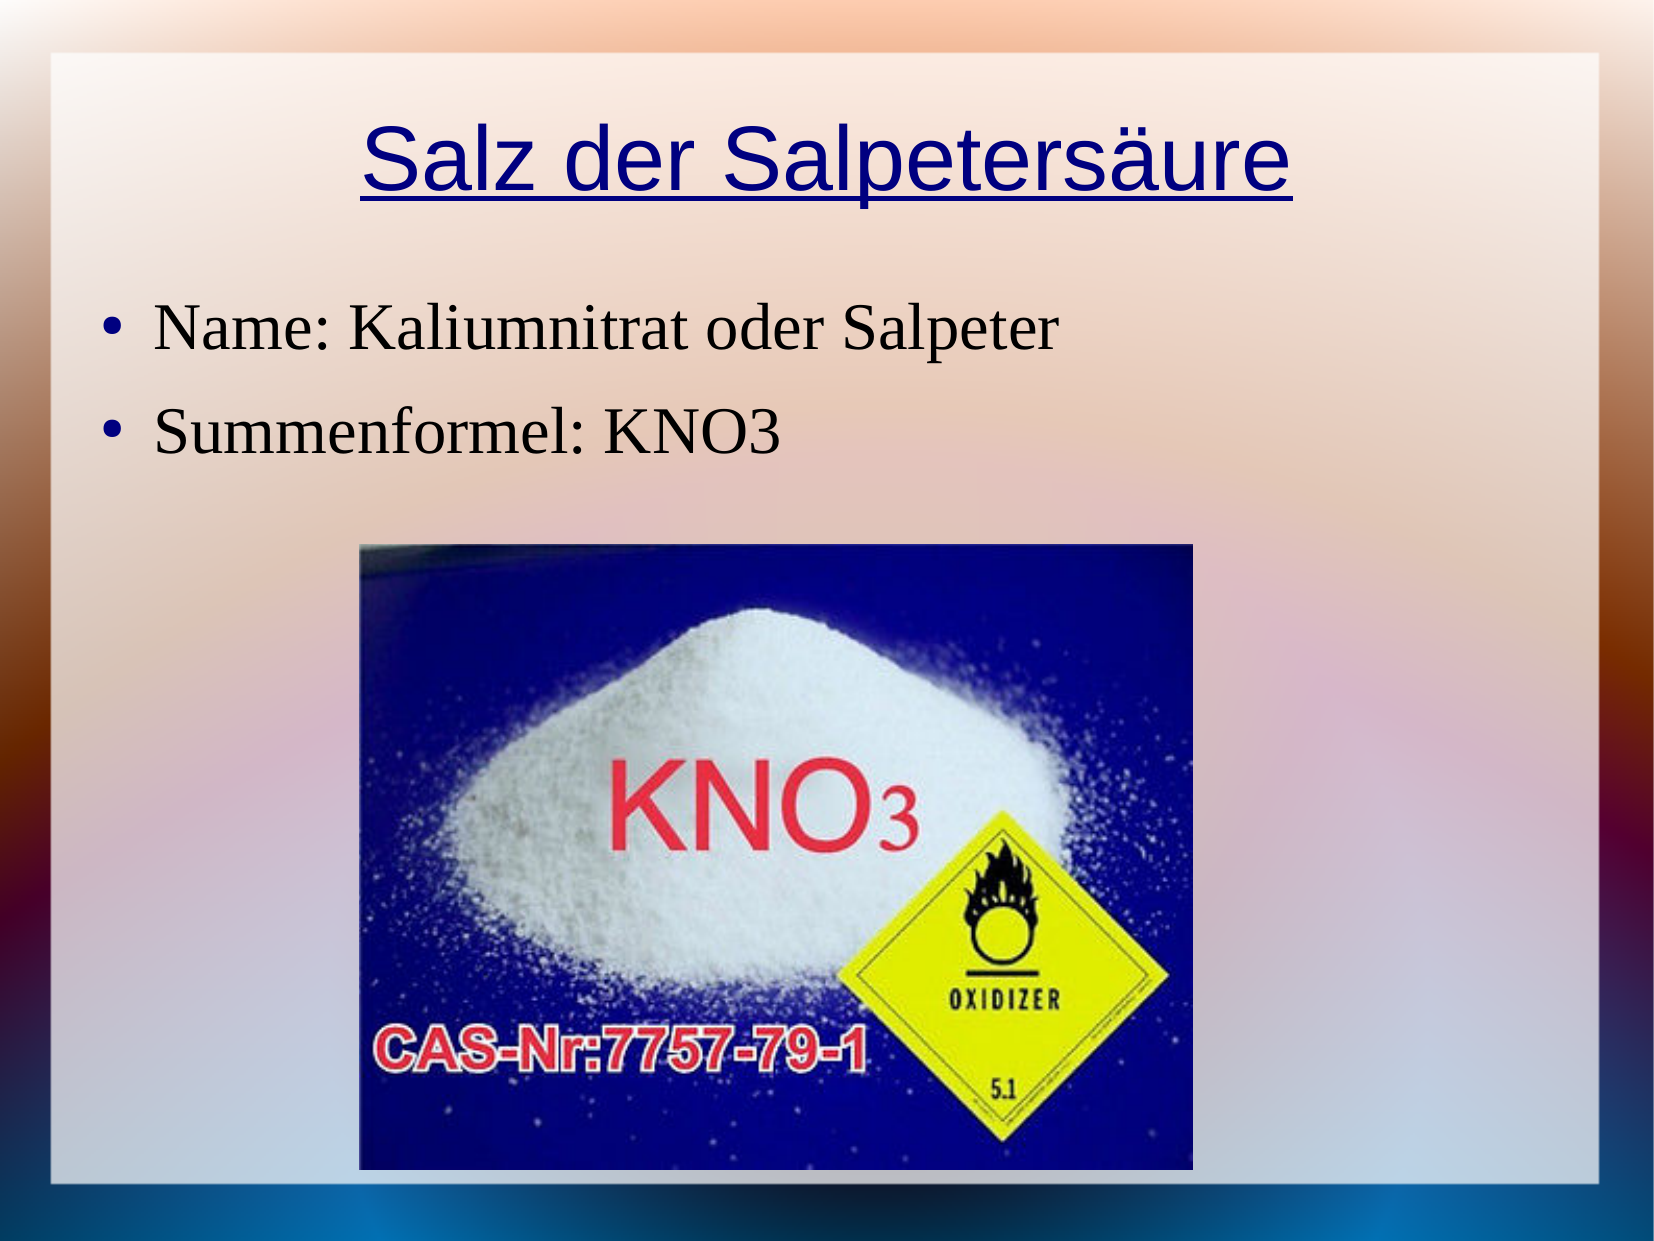

# Salz der Salpetersäure
Name: Kaliumnitrat oder Salpeter
Summenformel: KNO3